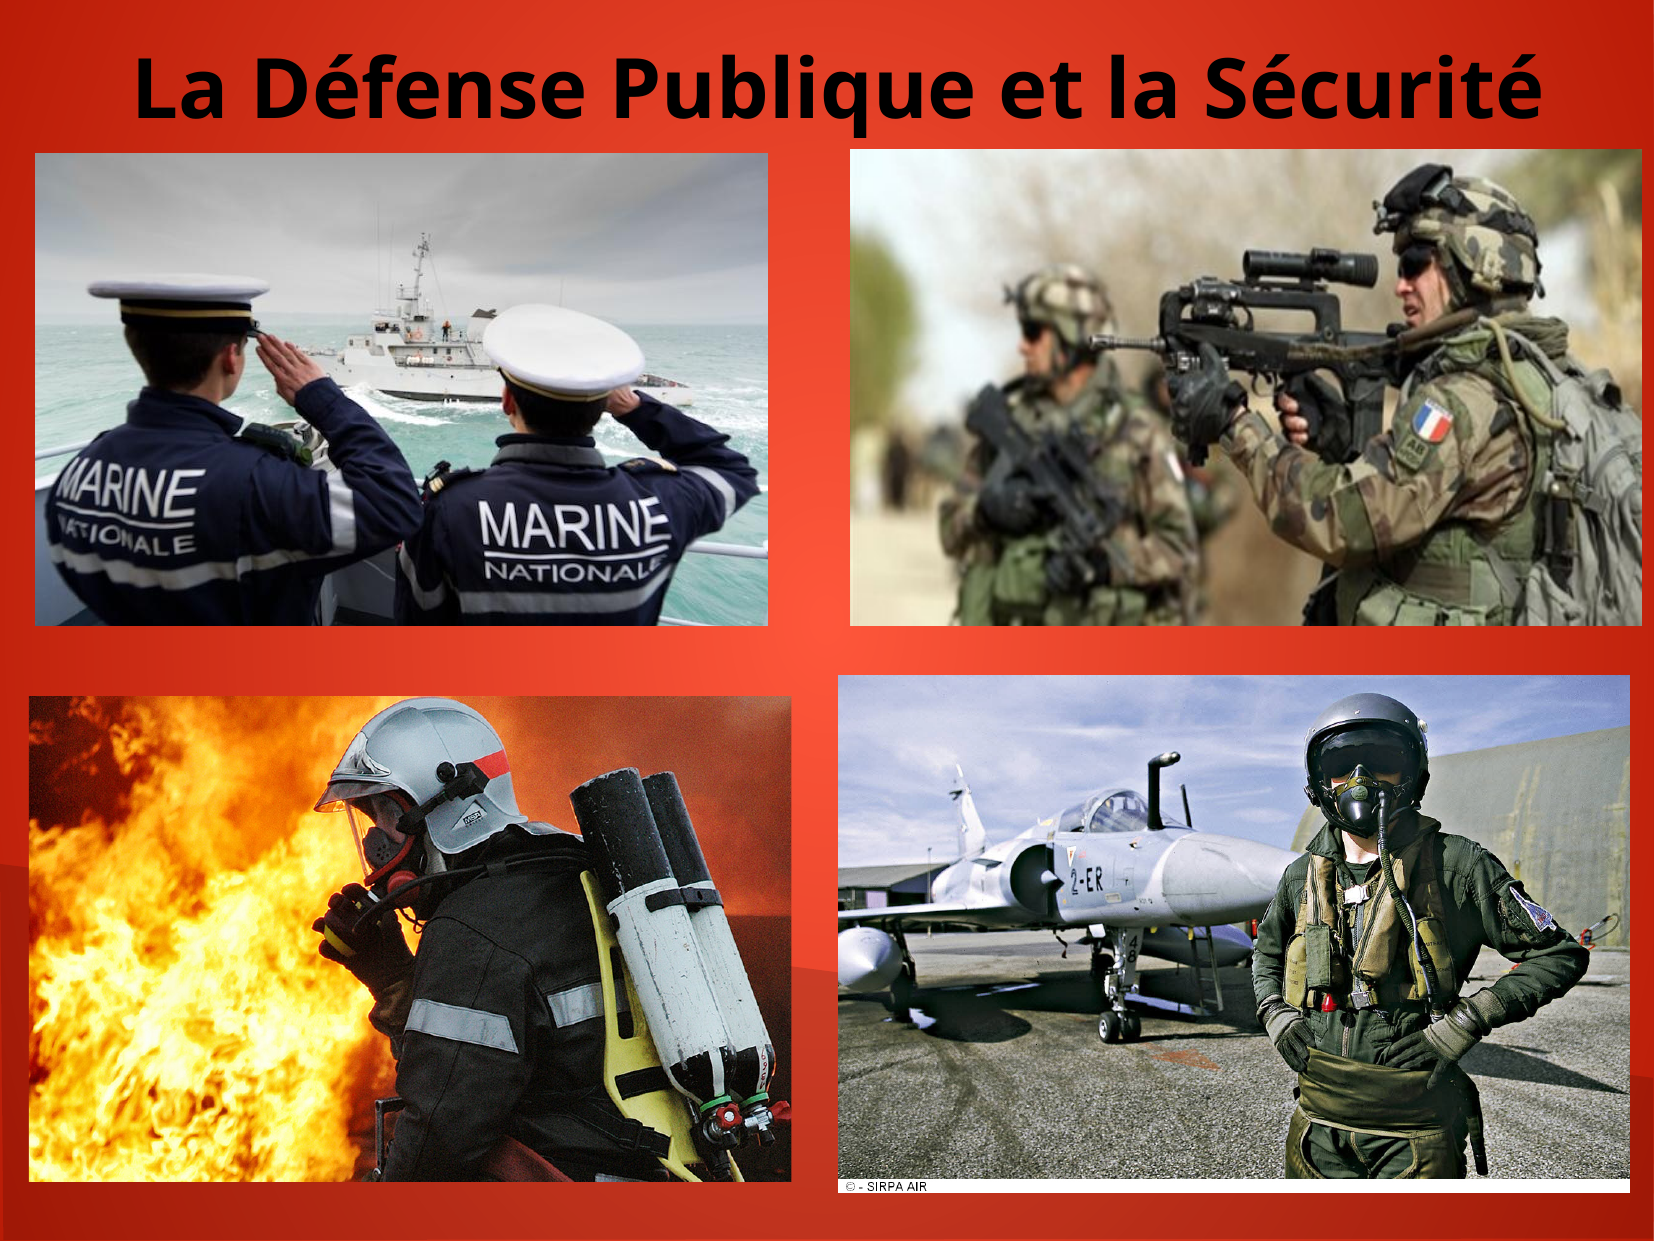

# La Défense Publique et la Sécurité